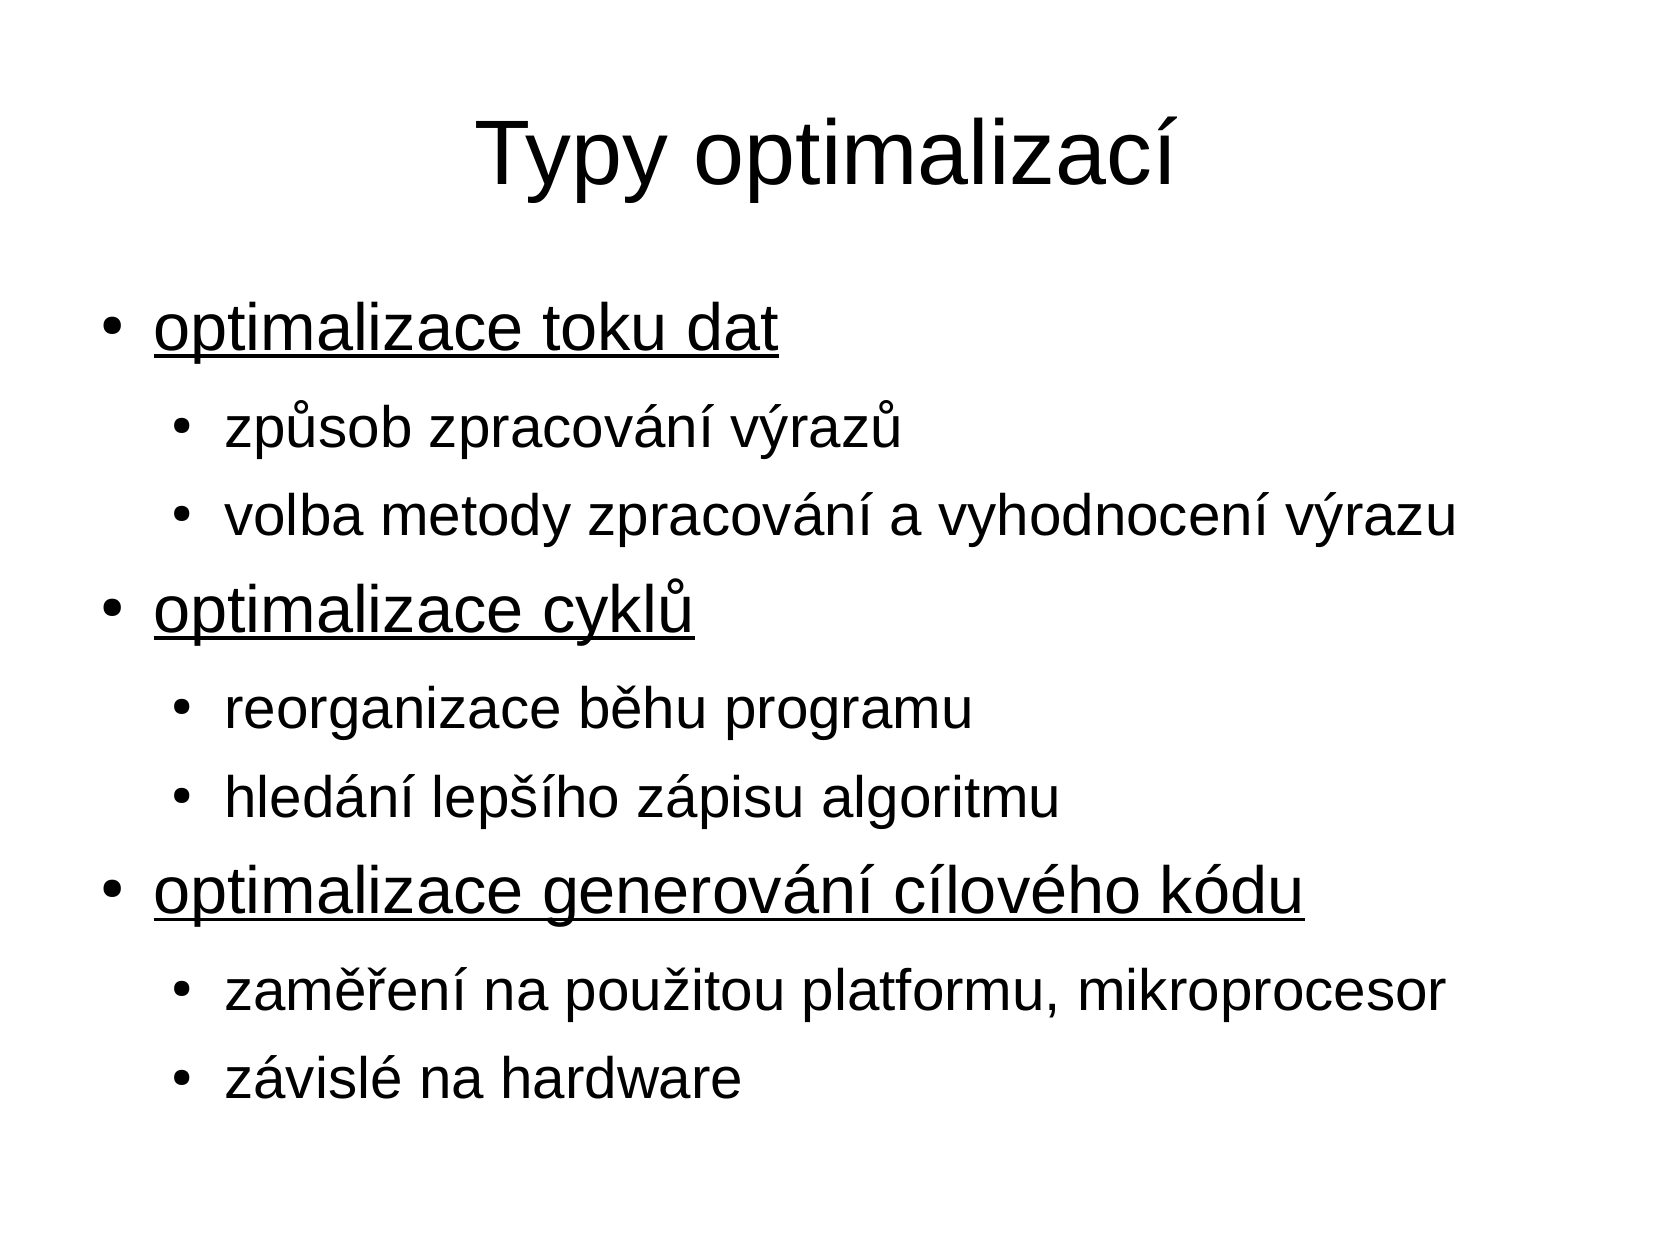

# Typy optimalizací
optimalizace toku dat
způsob zpracování výrazů
volba metody zpracování a vyhodnocení výrazu
optimalizace cyklů
reorganizace běhu programu
hledání lepšího zápisu algoritmu
optimalizace generování cílového kódu
zaměření na použitou platformu, mikroprocesor
závislé na hardware